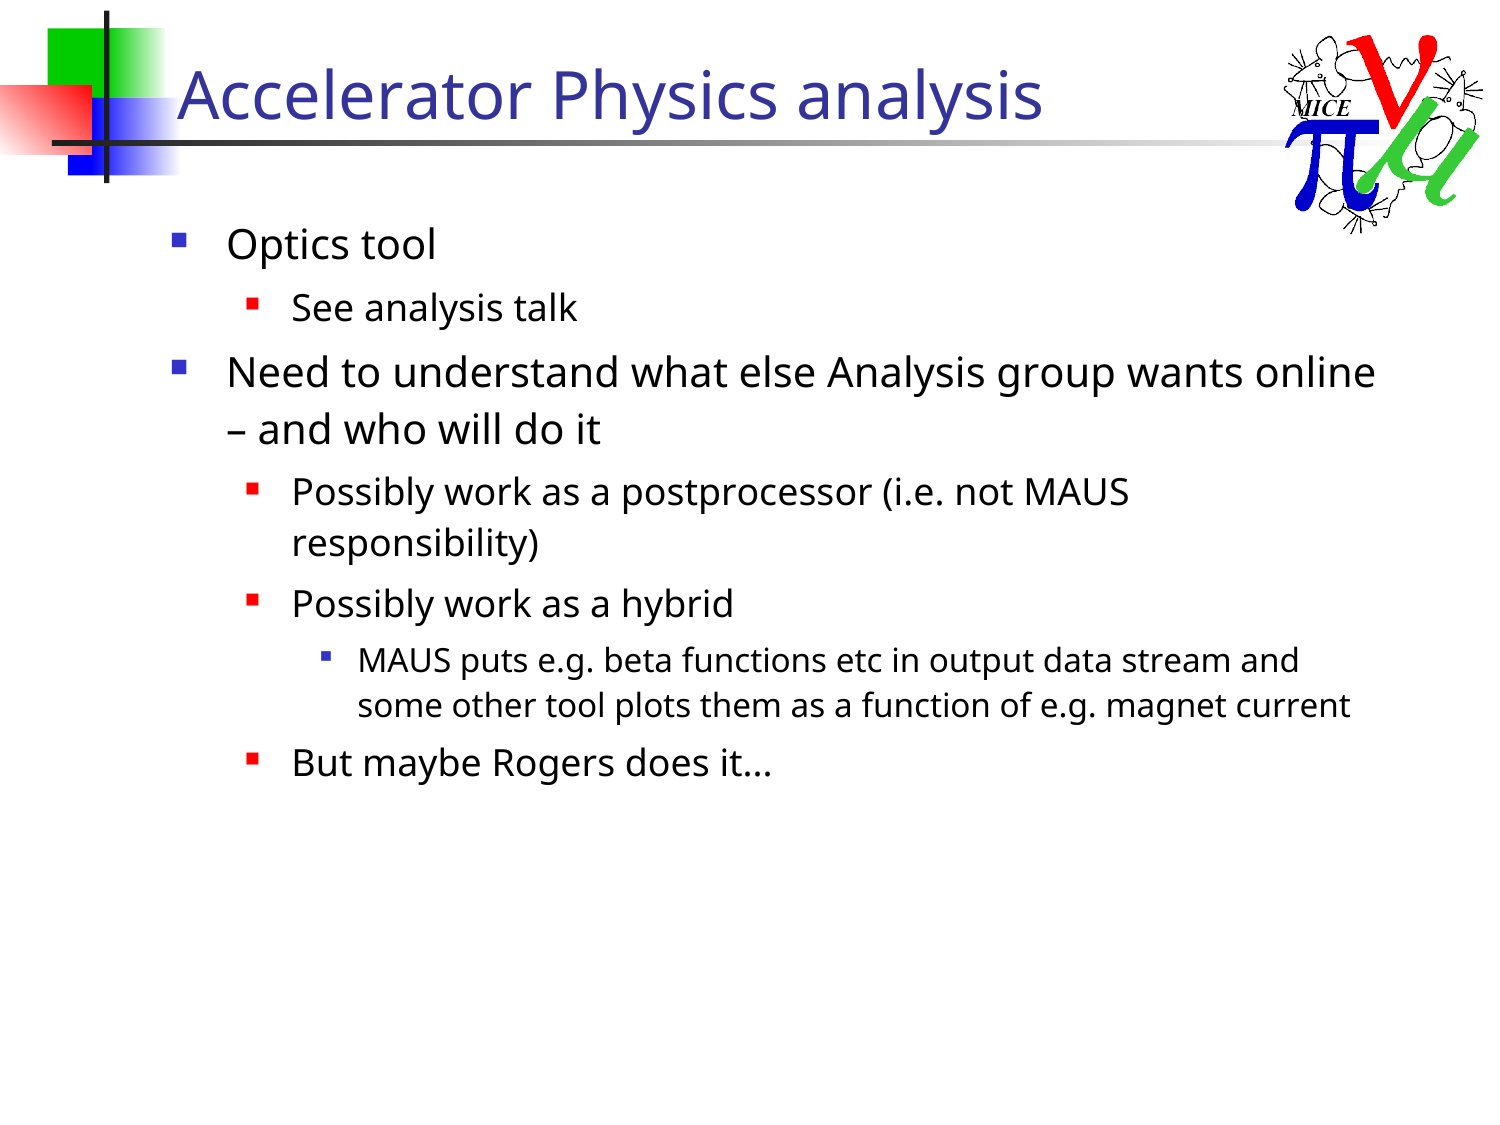

# Accelerator Physics analysis
Optics tool
See analysis talk
Need to understand what else Analysis group wants online – and who will do it
Possibly work as a postprocessor (i.e. not MAUS responsibility)
Possibly work as a hybrid
MAUS puts e.g. beta functions etc in output data stream and some other tool plots them as a function of e.g. magnet current
But maybe Rogers does it...